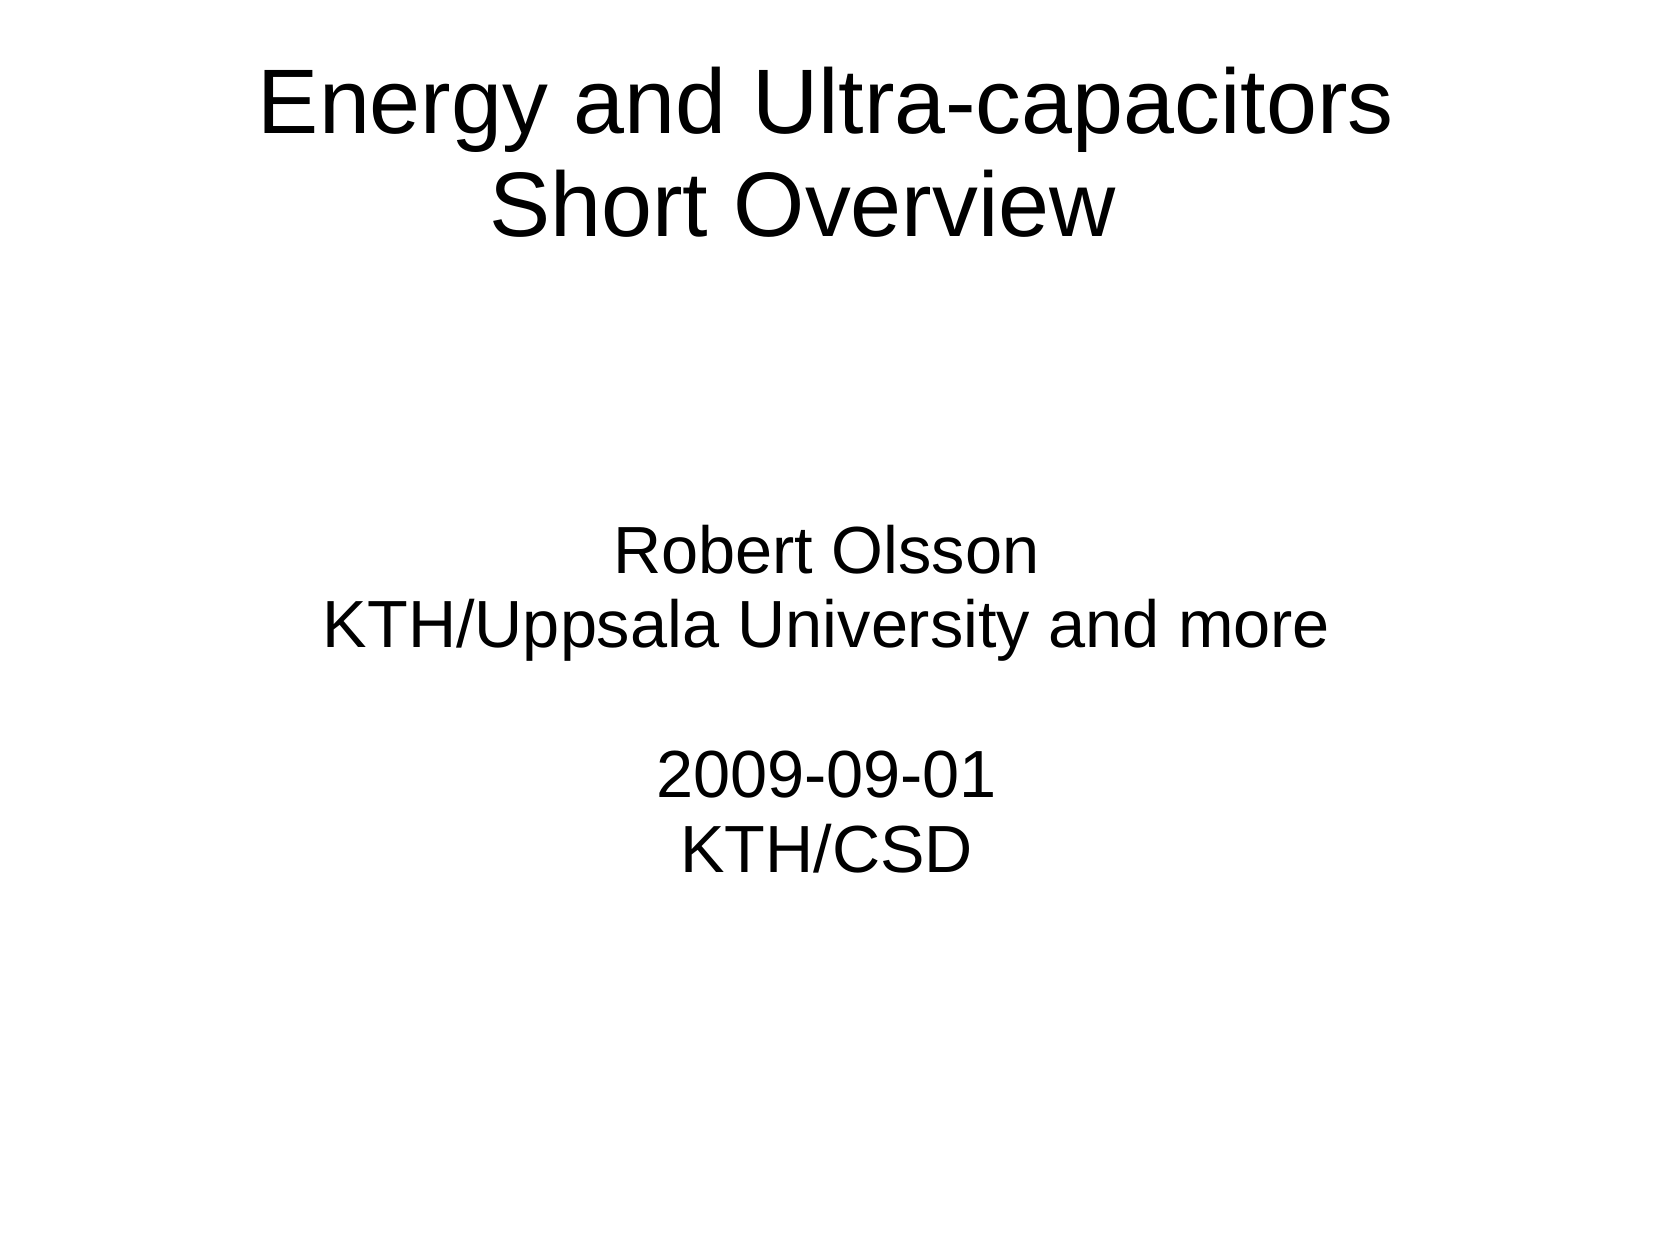

# Energy and Ultra-capacitors Short Overview
Robert Olsson
KTH/Uppsala University and more
2009-09-01
KTH/CSD